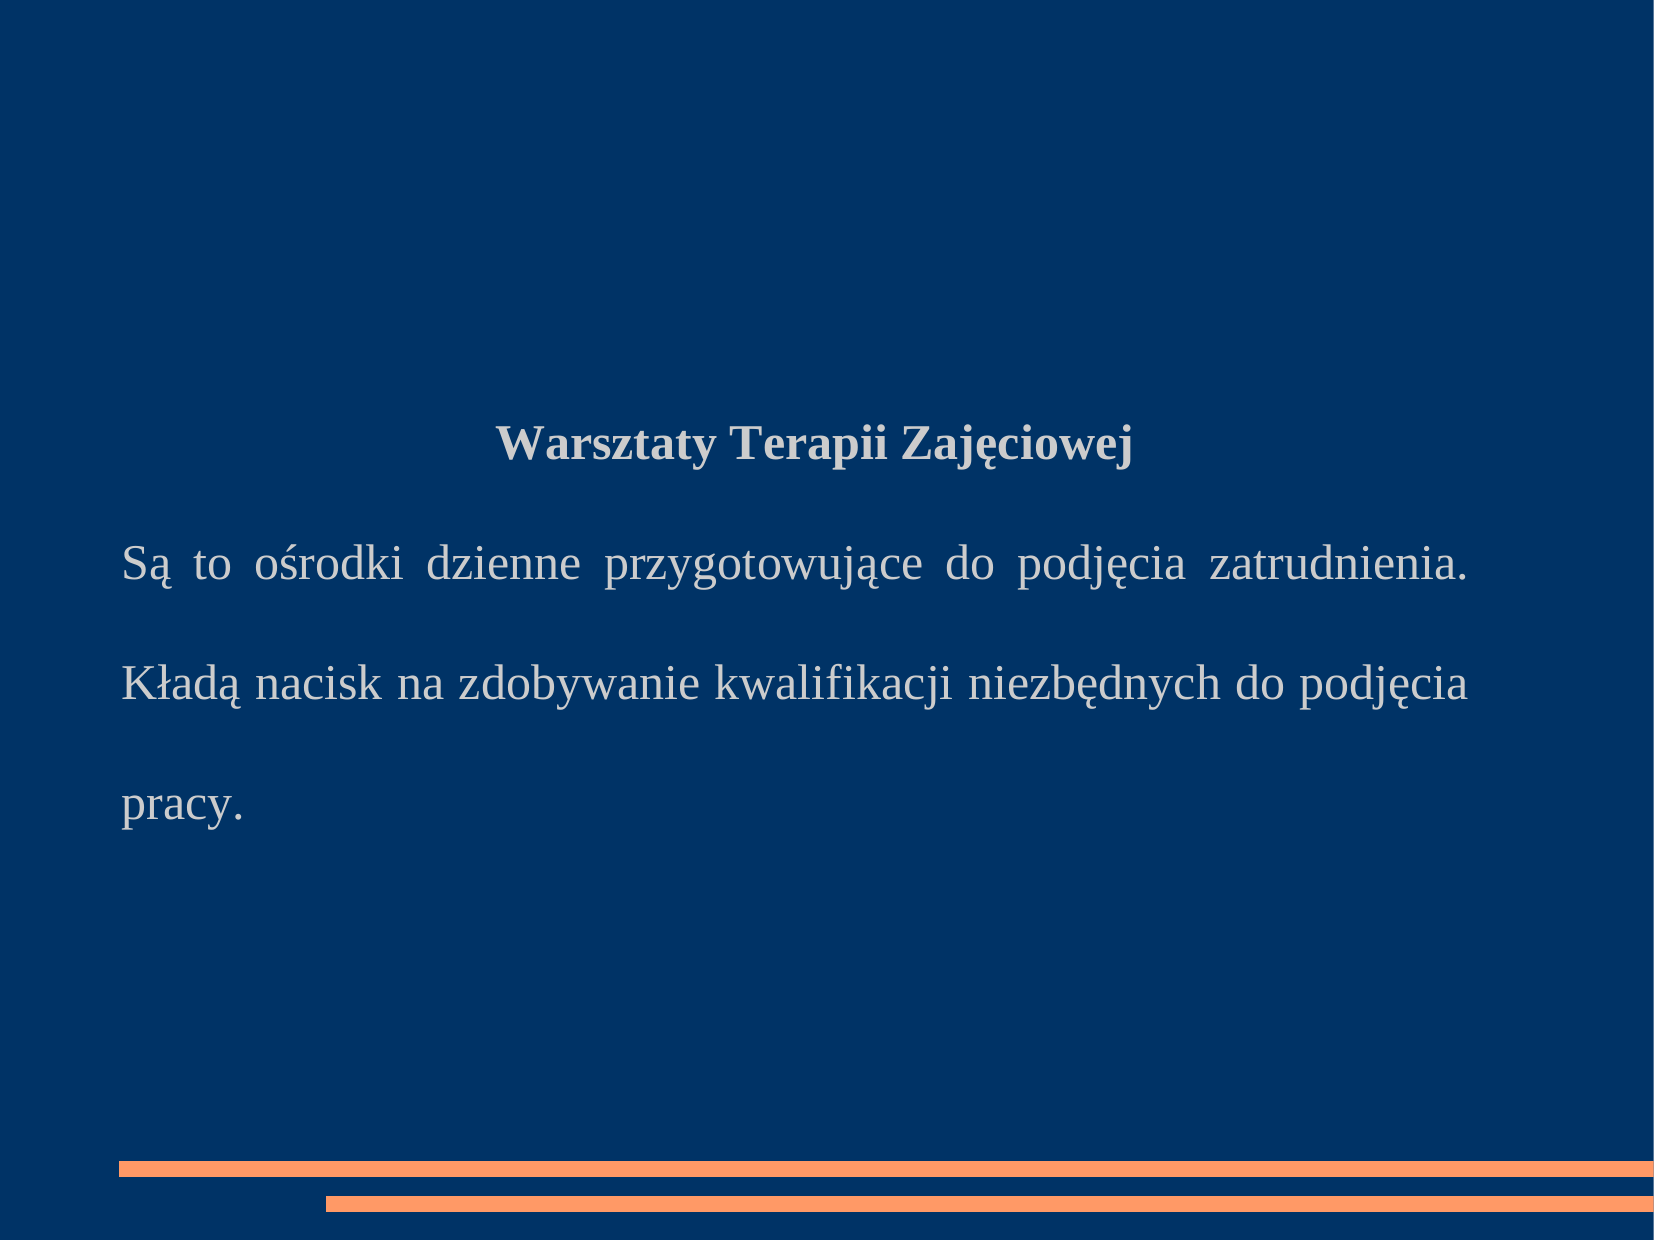

# Warsztaty Terapii Zajęciowej
Są to ośrodki dzienne przygotowujące do podjęcia zatrudnienia. Kładą nacisk na zdobywanie kwalifikacji niezbędnych do podjęcia pracy.